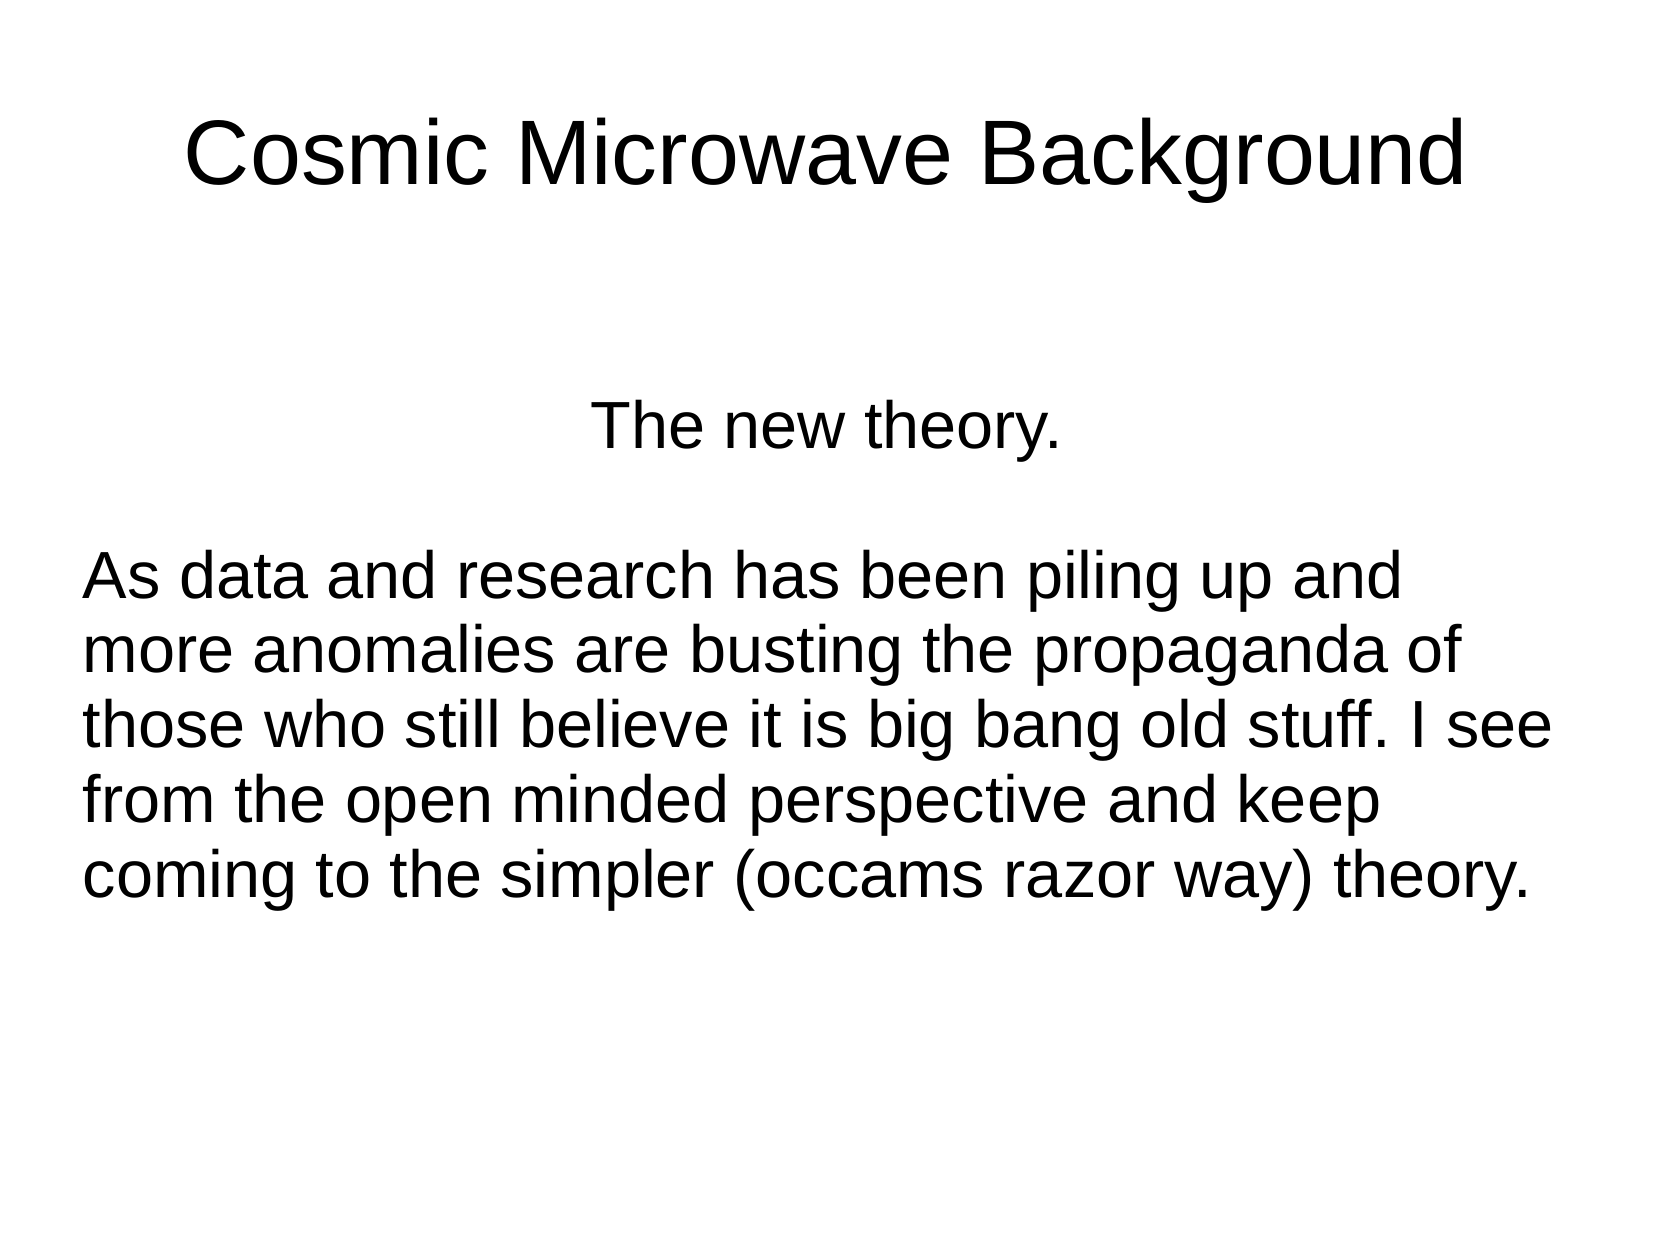

# Cosmic Microwave Background
The new theory.
As data and research has been piling up and more anomalies are busting the propaganda of those who still believe it is big bang old stuff. I see from the open minded perspective and keep coming to the simpler (occams razor way) theory.